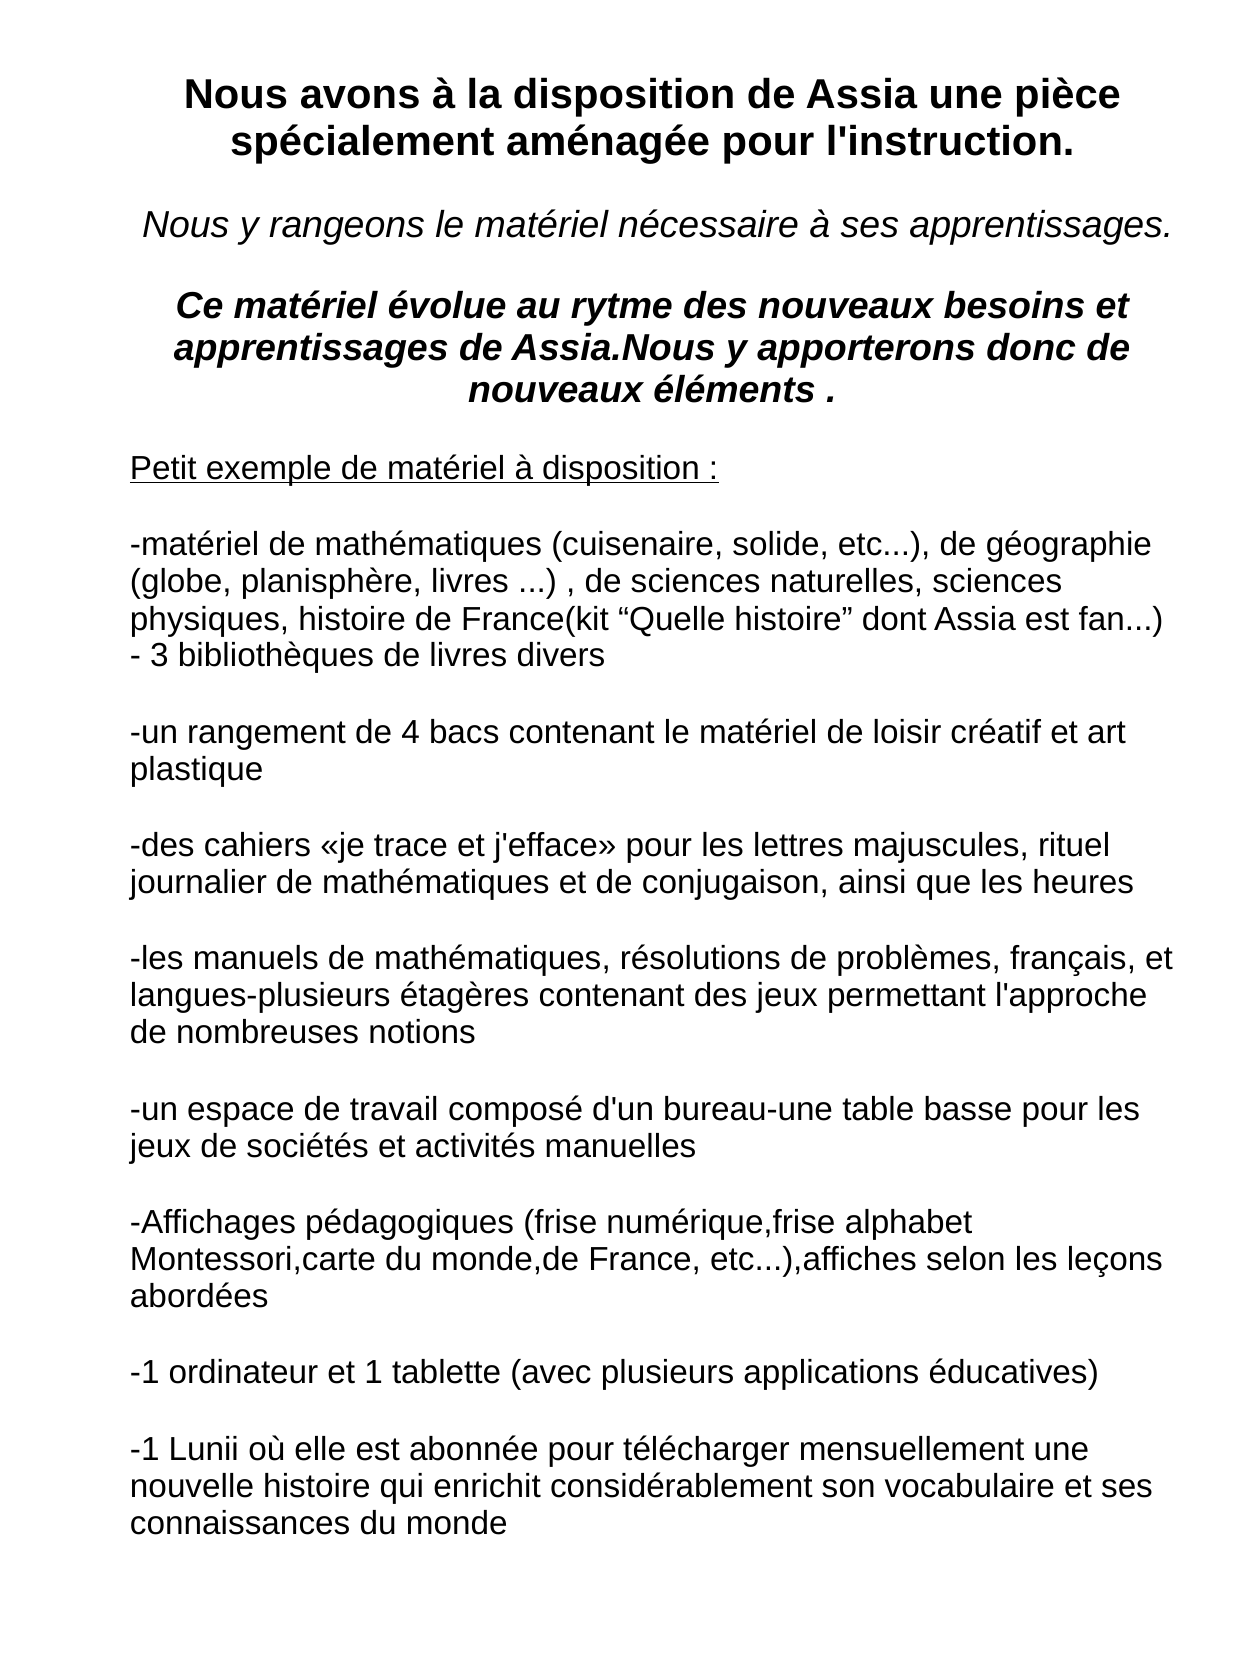

# Nous avons à la disposition de Assia une pièce spécialement aménagée pour l'instruction.
 Nous y rangeons le matériel nécessaire à ses apprentissages.
Ce matériel évolue au rytme des nouveaux besoins et apprentissages de Assia.Nous y apporterons donc de nouveaux éléments .
Petit exemple de matériel à disposition :
-matériel de mathématiques (cuisenaire, solide, etc...), de géographie (globe, planisphère, livres ...) , de sciences naturelles, sciences physiques, histoire de France(kit “Quelle histoire” dont Assia est fan...) - 3 bibliothèques de livres divers
-un rangement de 4 bacs contenant le matériel de loisir créatif et art plastique
-des cahiers «je trace et j'efface» pour les lettres majuscules, rituel journalier de mathématiques et de conjugaison, ainsi que les heures
-les manuels de mathématiques, résolutions de problèmes, français, et langues-plusieurs étagères contenant des jeux permettant l'approche de nombreuses notions
-un espace de travail composé d'un bureau-une table basse pour les jeux de sociétés et activités manuelles
-Affichages pédagogiques (frise numérique,frise alphabet Montessori,carte du monde,de France, etc...),affiches selon les leçons abordées
-1 ordinateur et 1 tablette (avec plusieurs applications éducatives)
-1 Lunii où elle est abonnée pour télécharger mensuellement une nouvelle histoire qui enrichit considérablement son vocabulaire et ses connaissances du monde